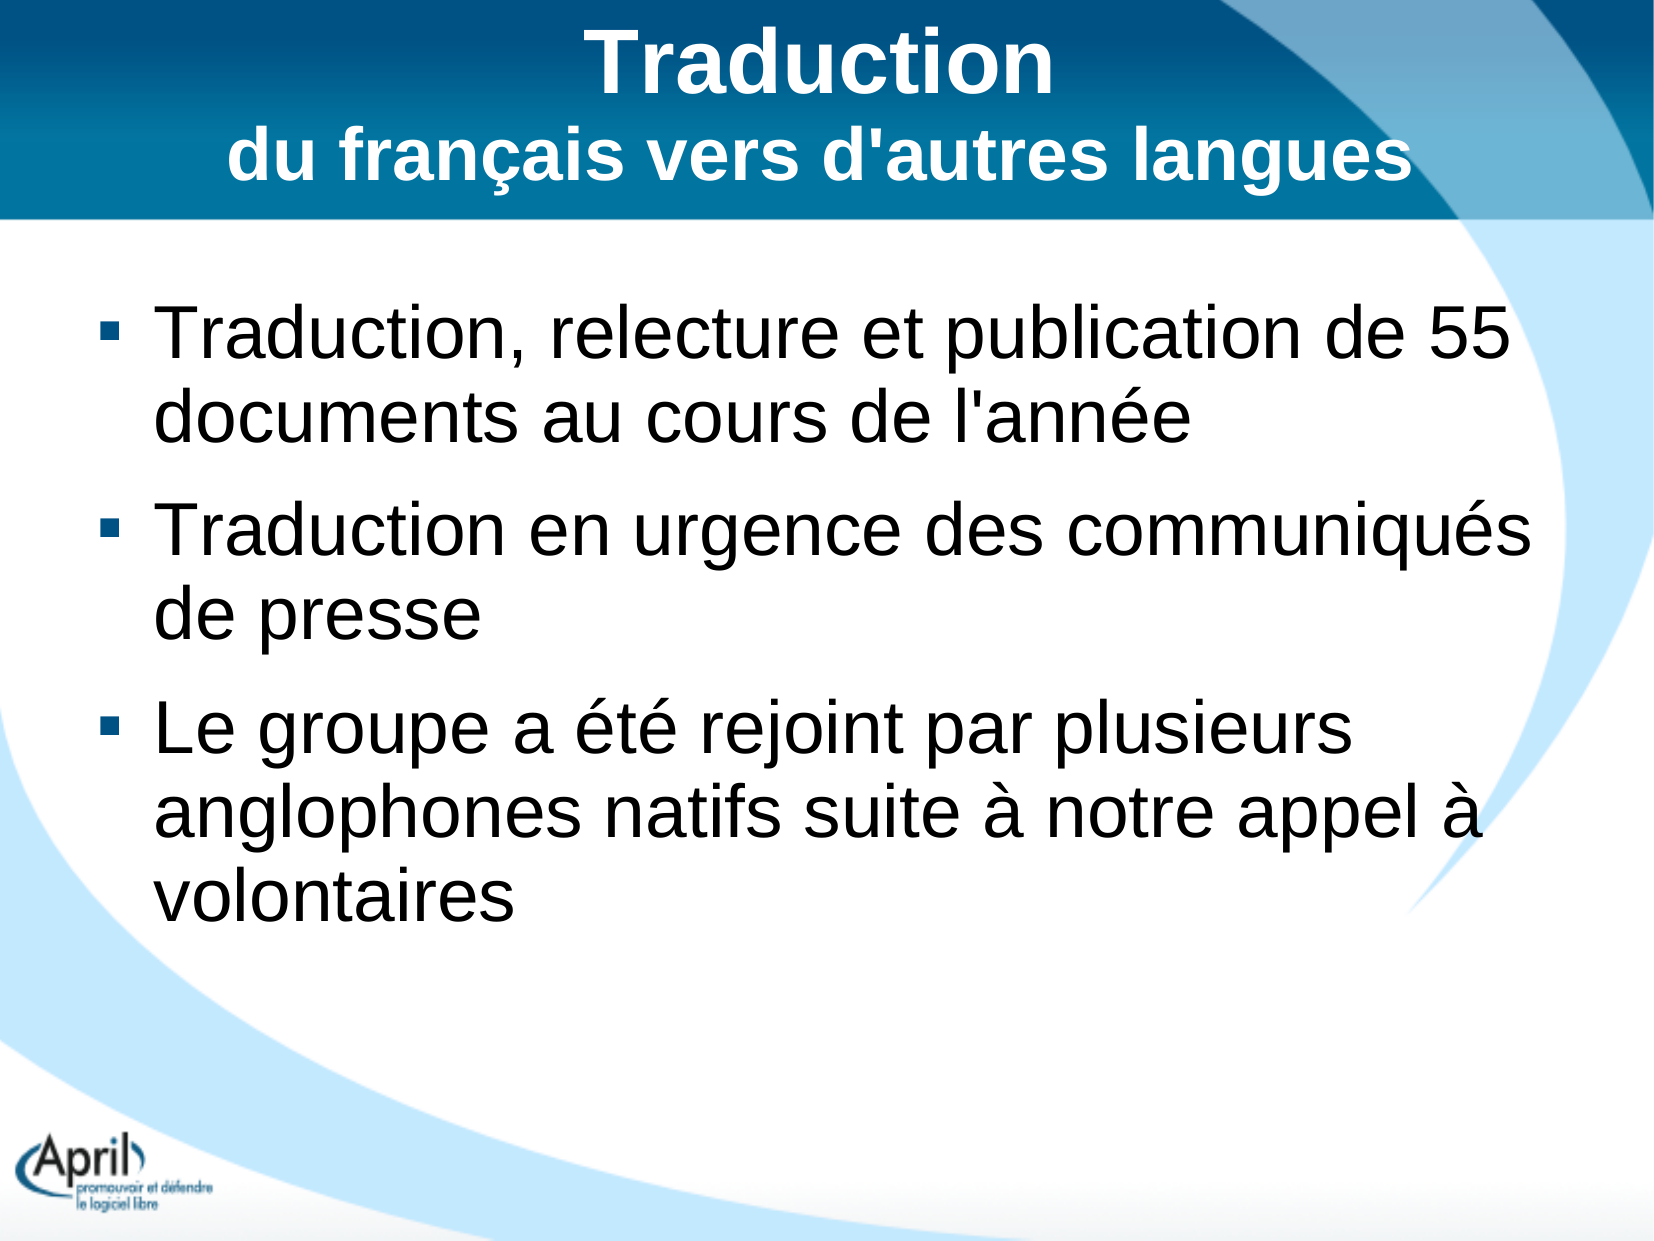

# Traduction du français vers d'autres langues
Traduction, relecture et publication de 55 documents au cours de l'année
Traduction en urgence des communiqués de presse
Le groupe a été rejoint par plusieurs anglophones natifs suite à notre appel à volontaires